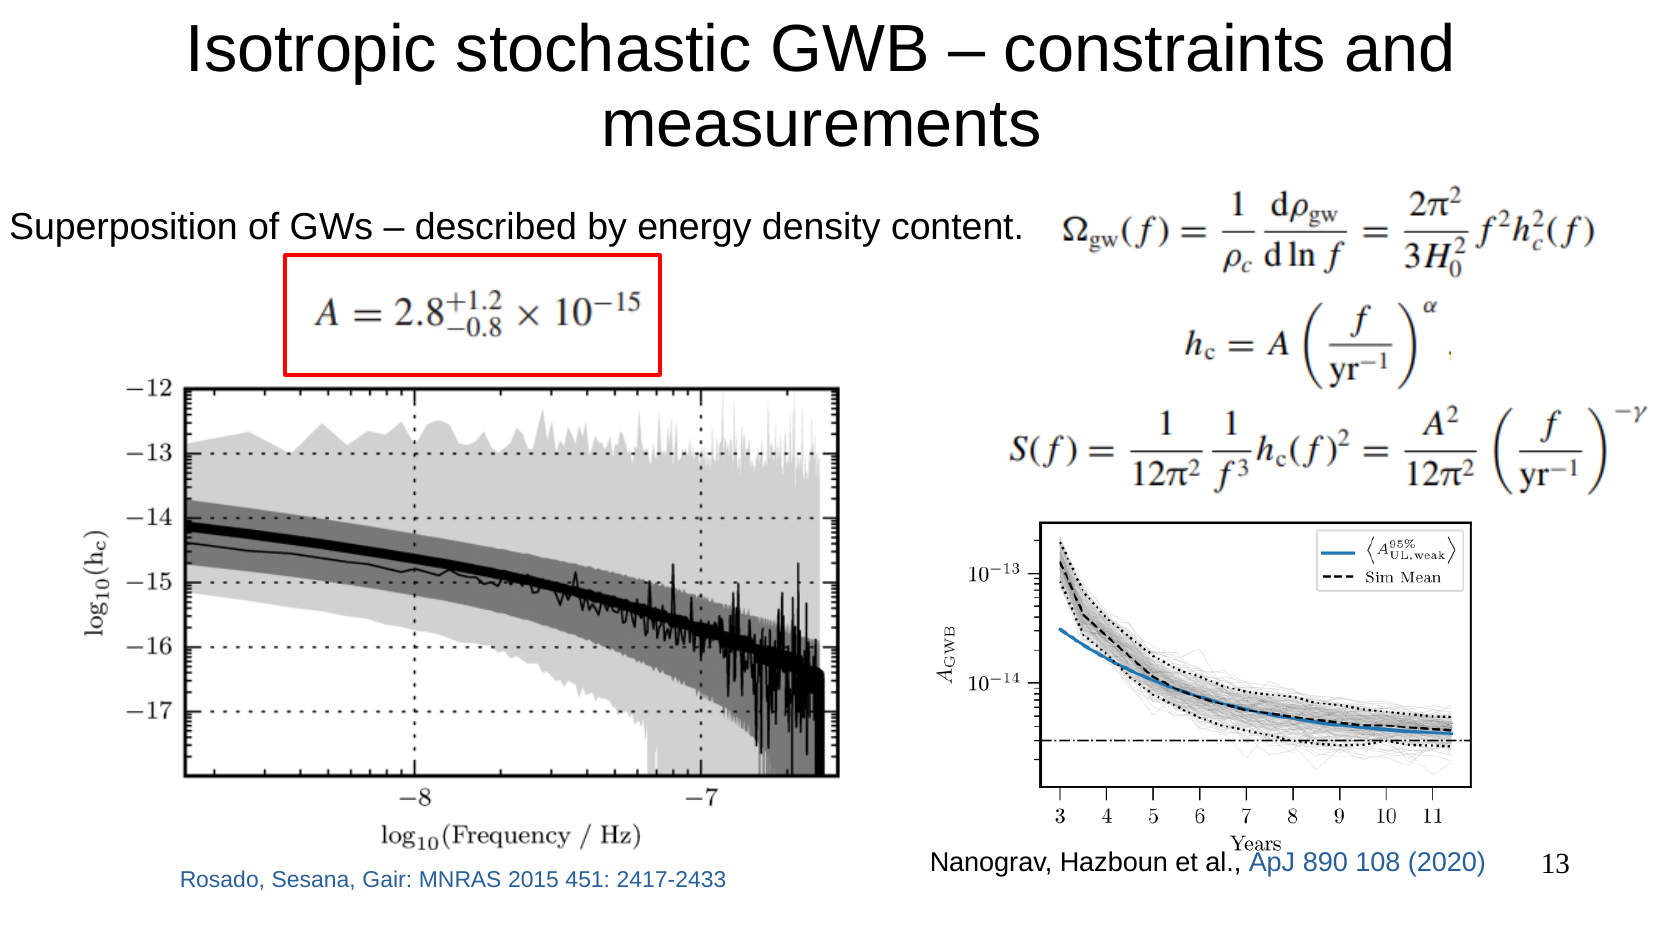

# Isotropic stochastic GWB – constraints and measurements
Superposition of GWs – described by energy density content.
Nanograv, Hazboun et al., ApJ 890 108 (2020)
13
Rosado, Sesana, Gair: MNRAS 2015 451: 2417-2433